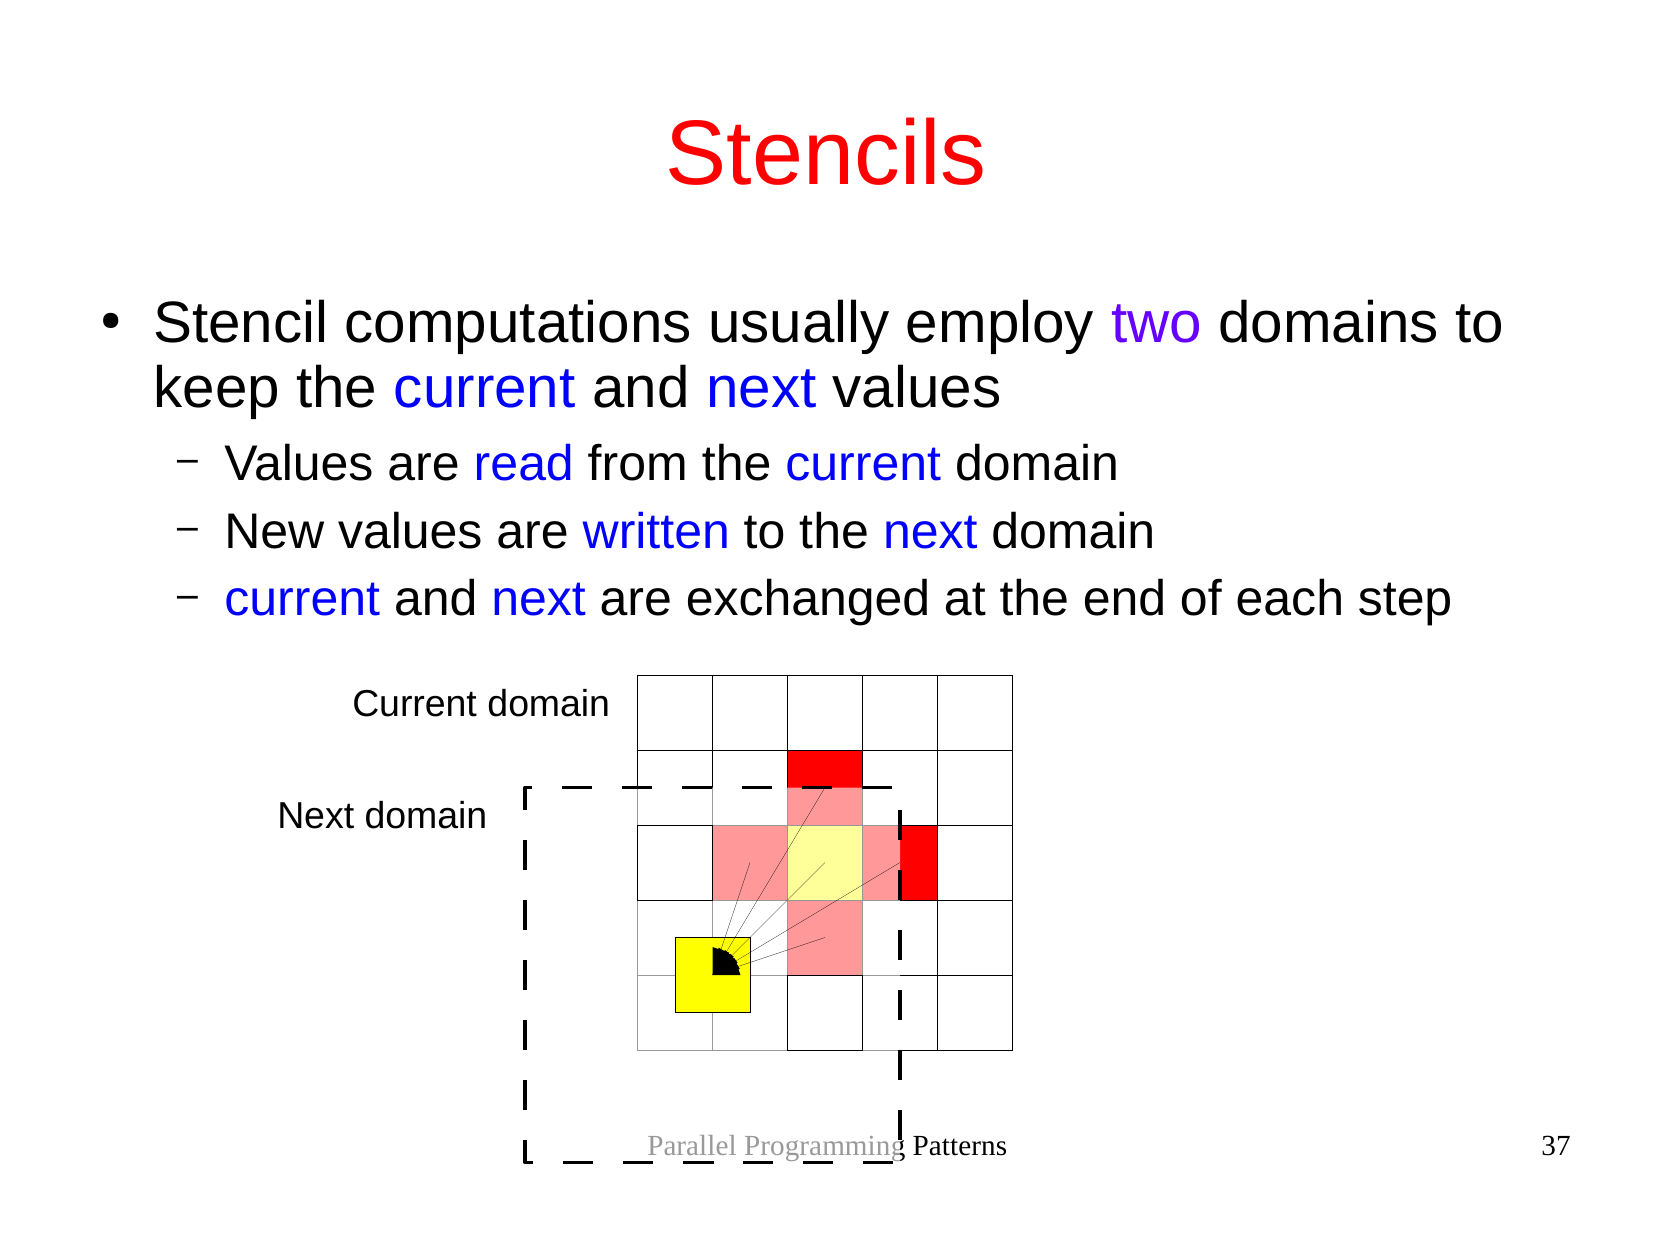

# Stencils
Stencil computations usually employ two domains to keep the current and next values
Values are read from the current domain
New values are written to the next domain
current and next are exchanged at the end of each step
Current domain
Next domain
Parallel Programming Patterns
37